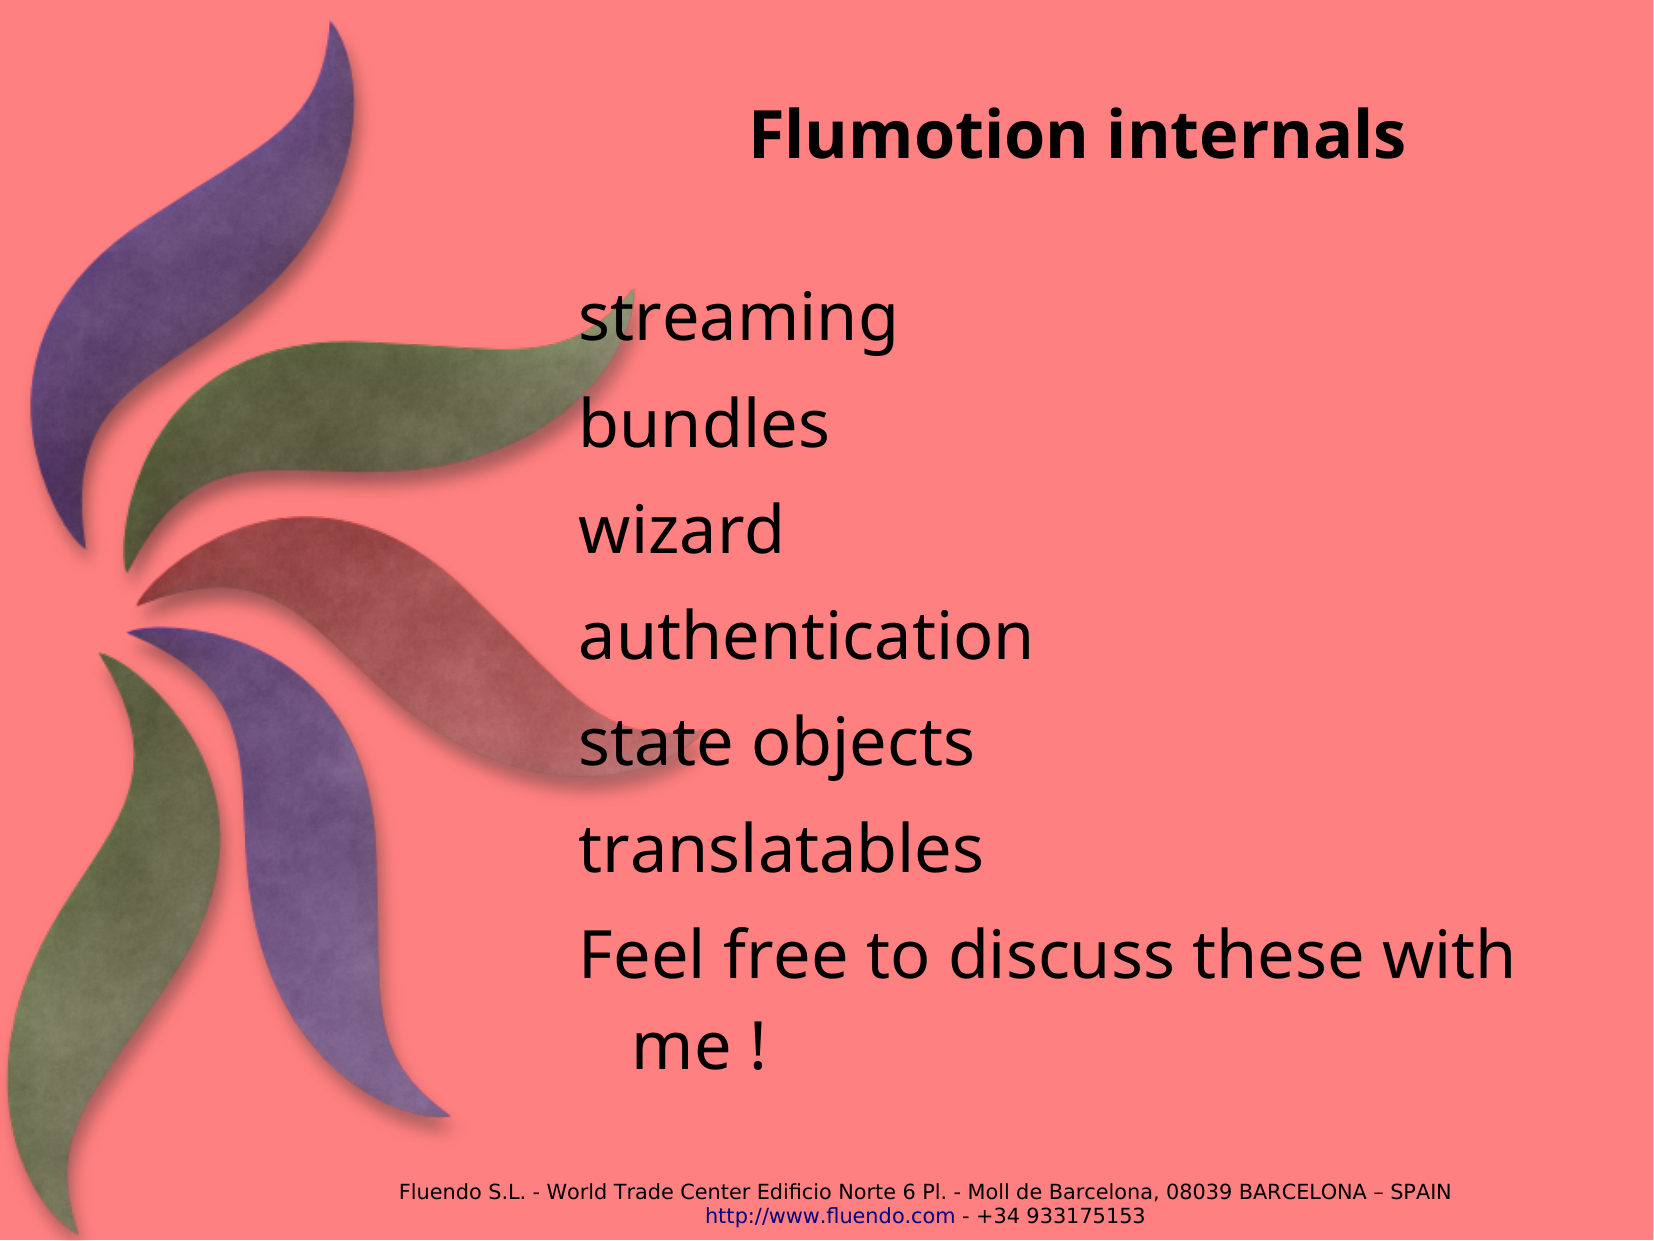

# Flumotion internals
streaming
bundles
wizard
authentication
state objects
translatables
Feel free to discuss these with me !